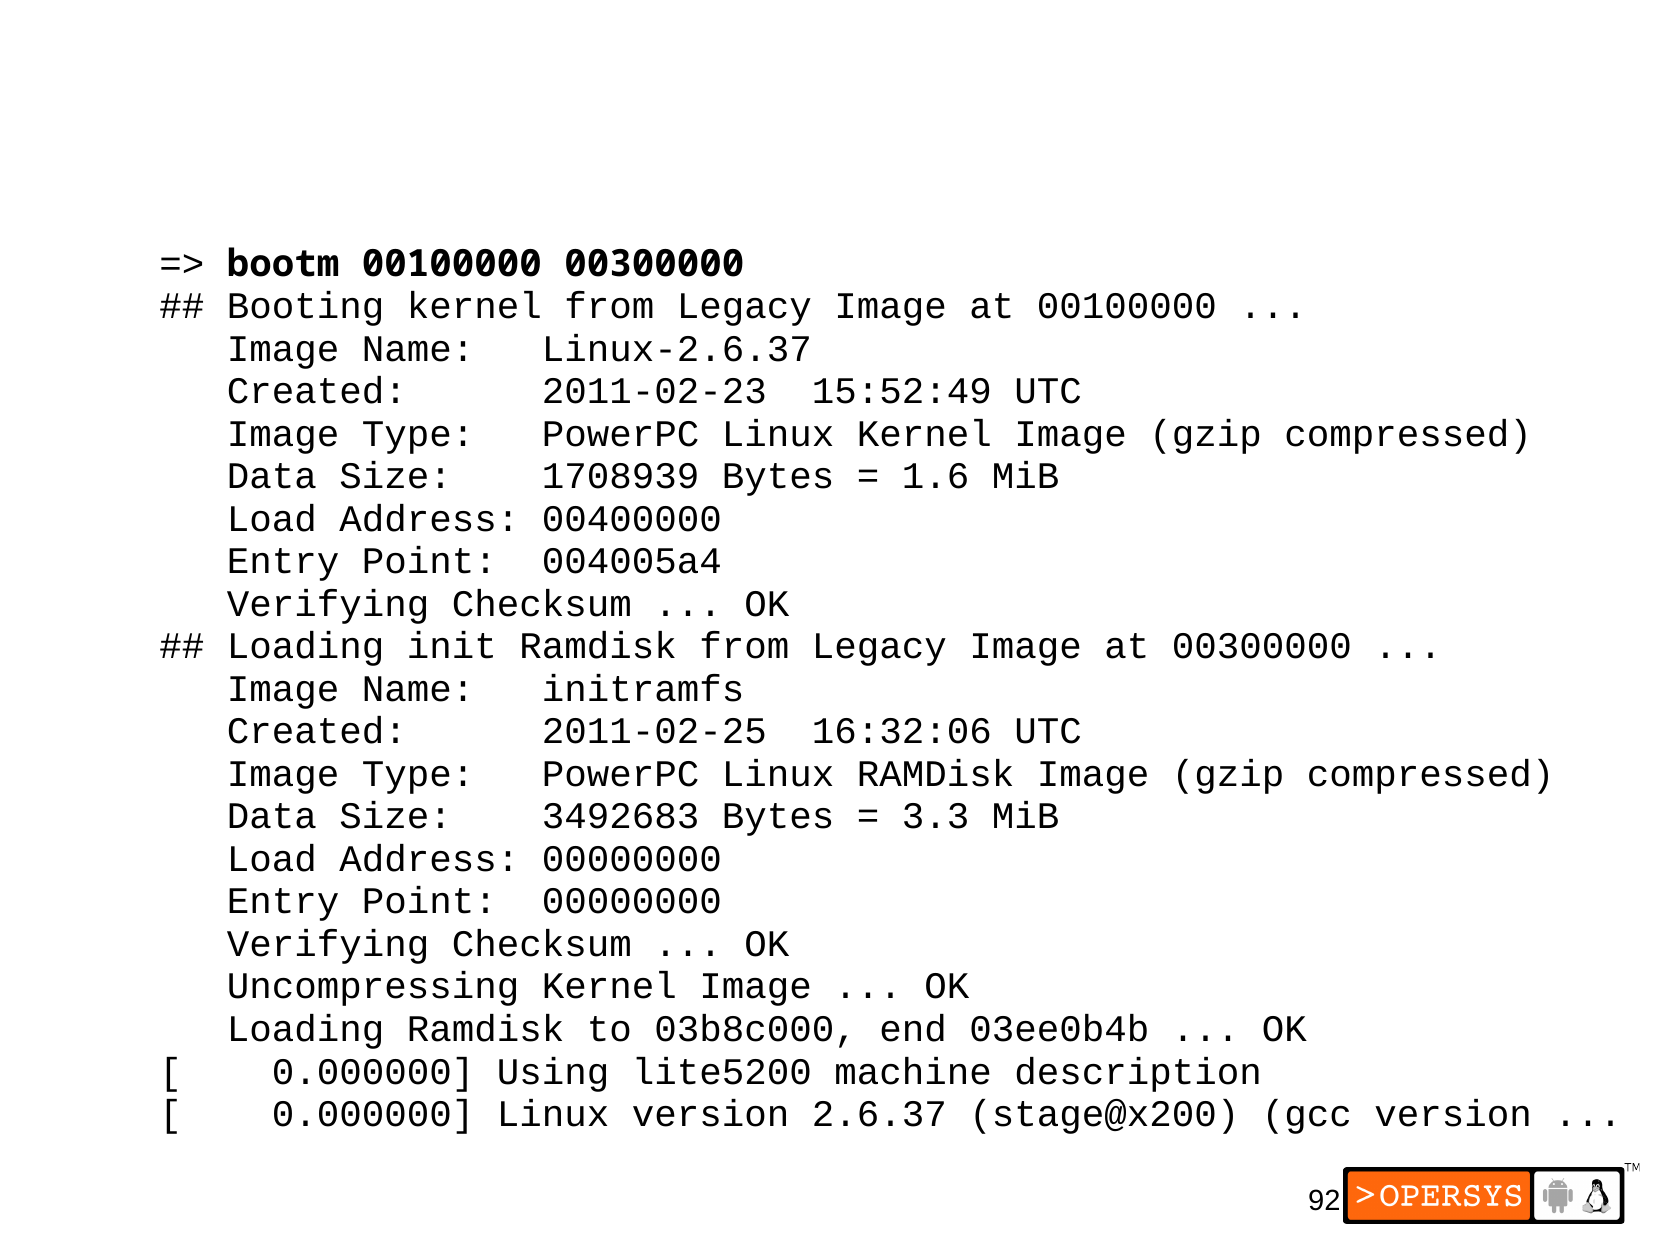

# => bootm 00100000 00300000
## Booting kernel from Legacy Image at 00100000 ...
 Image Name: Linux-2.6.37
 Created: 2011-02-23 15:52:49 UTC
 Image Type: PowerPC Linux Kernel Image (gzip compressed)
 Data Size: 1708939 Bytes = 1.6 MiB
 Load Address: 00400000
 Entry Point: 004005a4
 Verifying Checksum ... OK
## Loading init Ramdisk from Legacy Image at 00300000 ...
 Image Name: initramfs
 Created: 2011-02-25 16:32:06 UTC
 Image Type: PowerPC Linux RAMDisk Image (gzip compressed)
 Data Size: 3492683 Bytes = 3.3 MiB
 Load Address: 00000000
 Entry Point: 00000000
 Verifying Checksum ... OK
 Uncompressing Kernel Image ... OK
 Loading Ramdisk to 03b8c000, end 03ee0b4b ... OK
[ 0.000000] Using lite5200 machine description
[ 0.000000] Linux version 2.6.37 (stage@x200) (gcc version ...